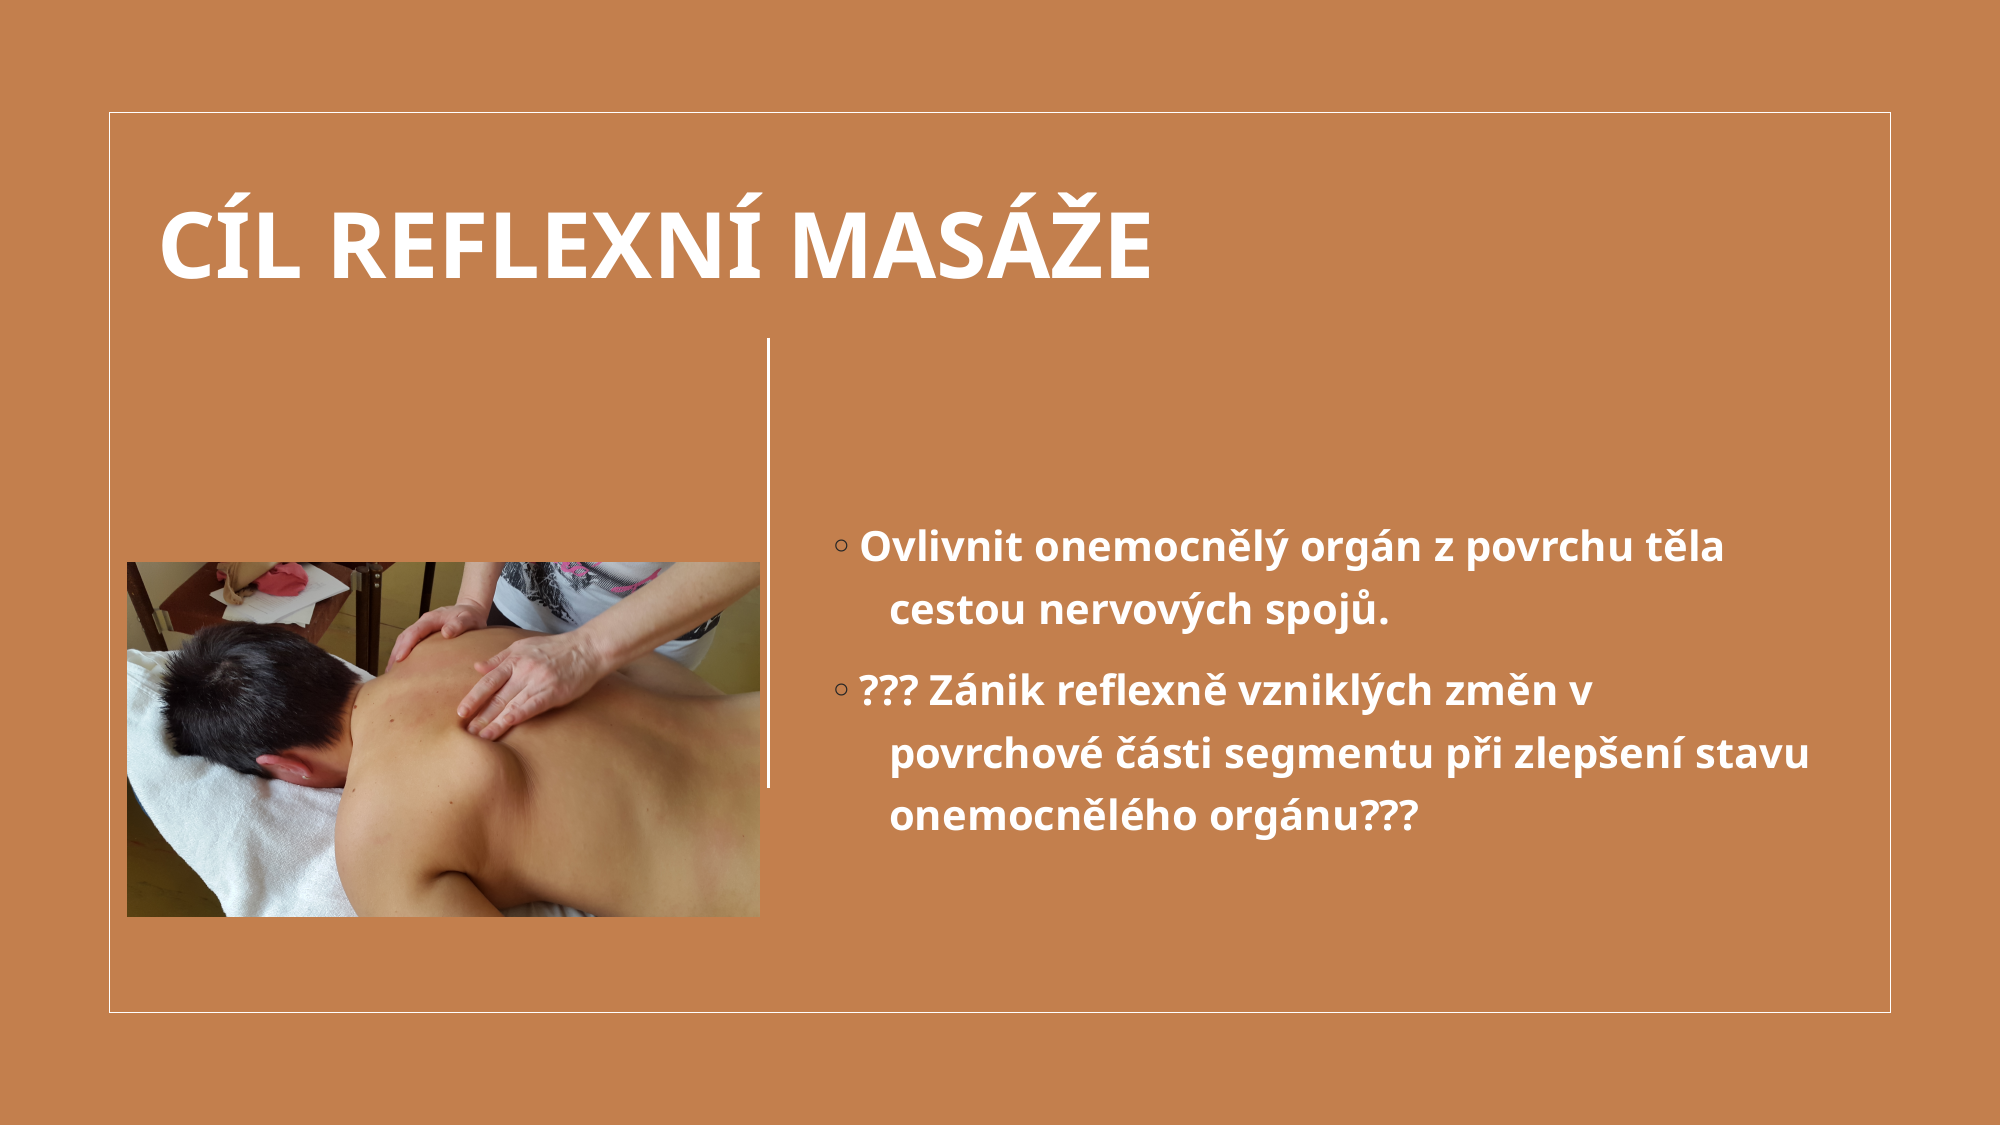

# CÍL REFLEXNÍ MASÁŽE
Ovlivnit onemocnělý orgán z povrchu těla cestou nervových spojů.
??? Zánik reflexně vzniklých změn v povrchové části segmentu při zlepšení stavu onemocnělého orgánu???